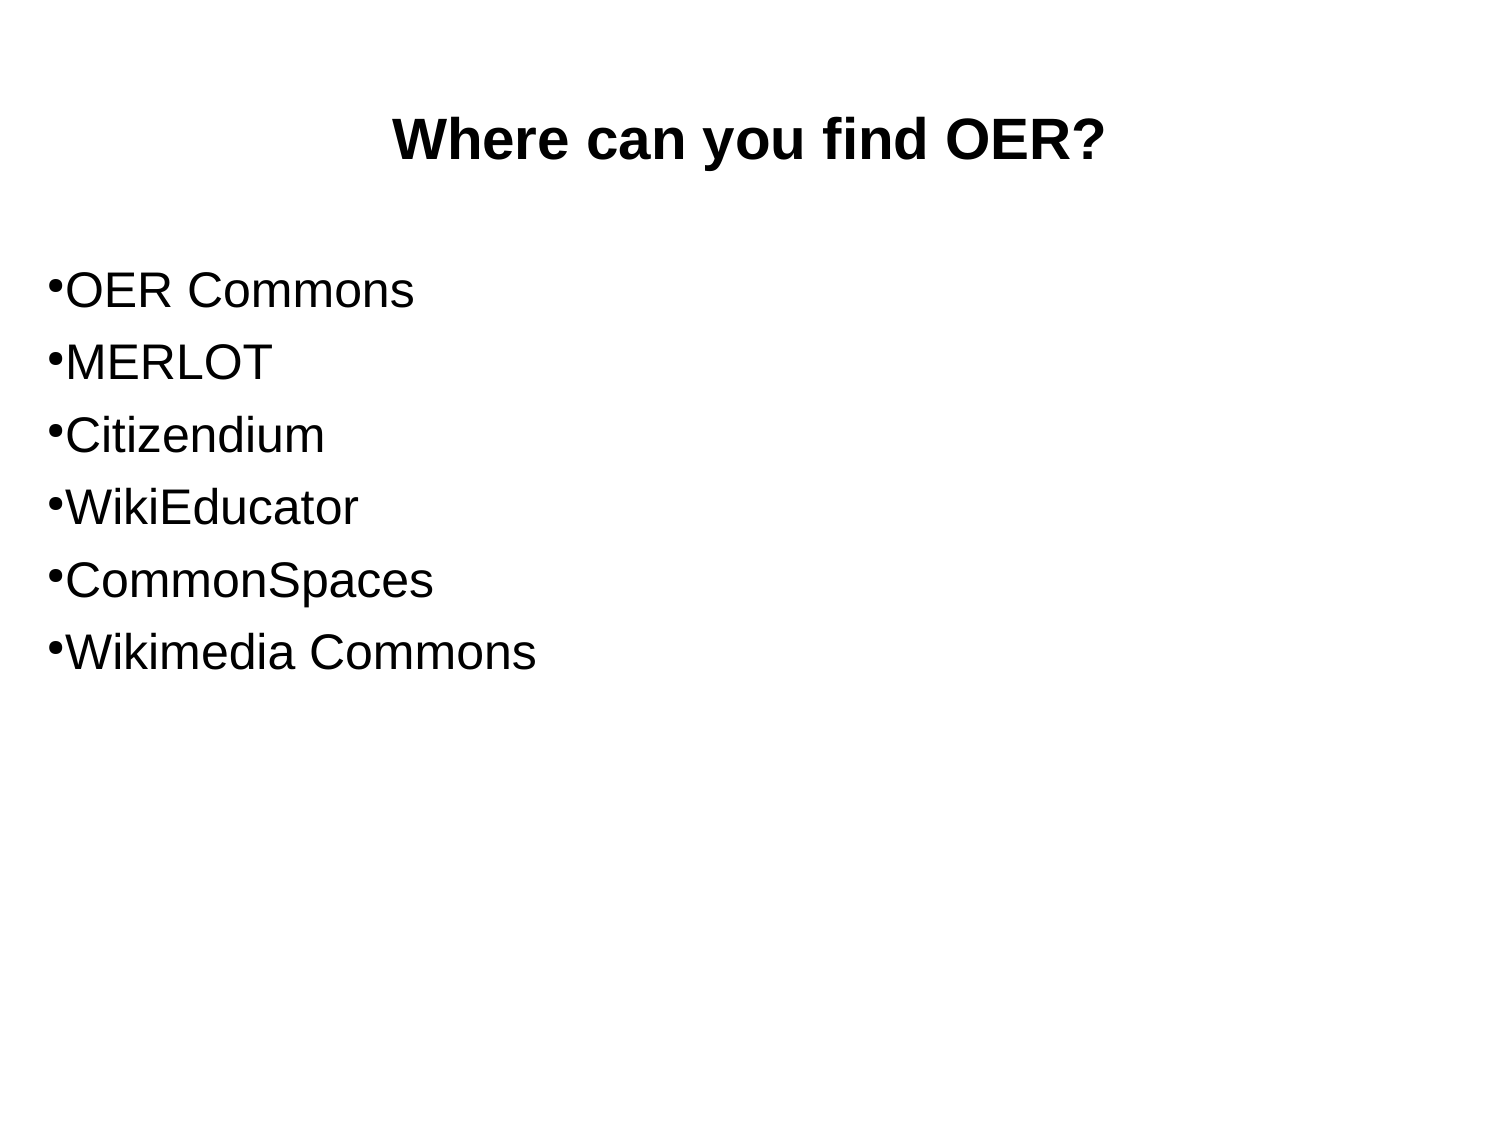

# Where can you find OER?
OER Commons
MERLOT
Citizendium
WikiEducator
CommonSpaces
Wikimedia Commons